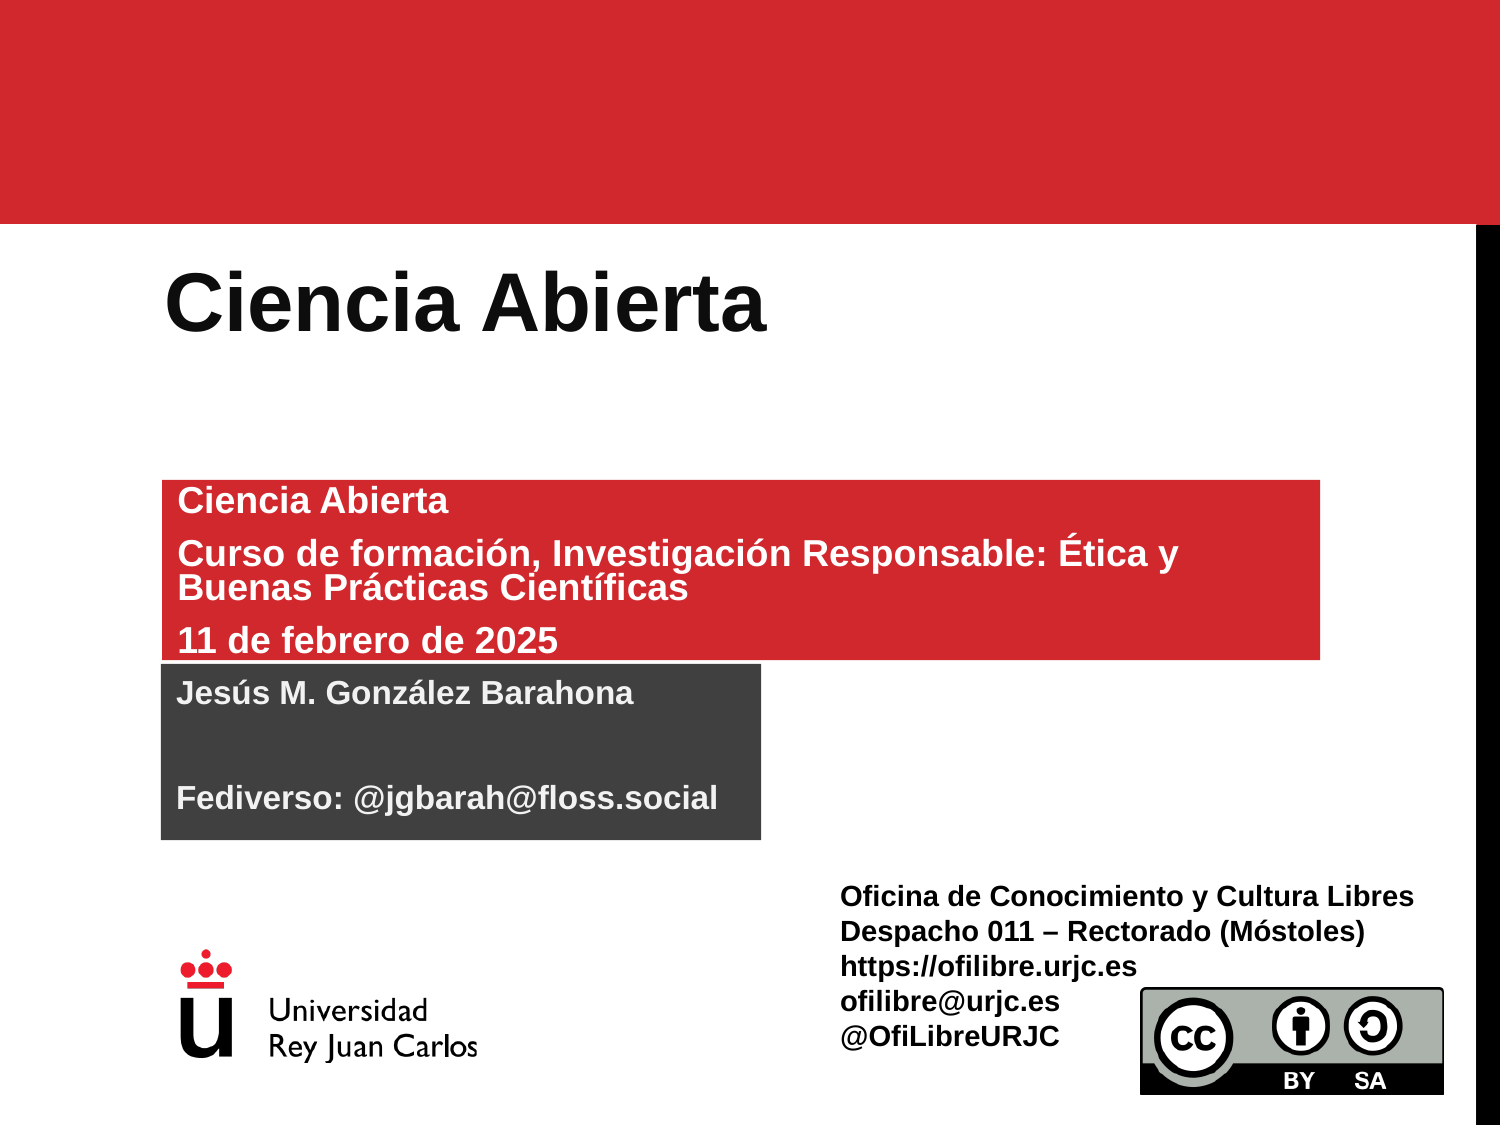

Ciencia Abierta
Ciencia Abierta
Curso de formación, Investigación Responsable: Ética y Buenas Prácticas Científicas
11 de febrero de 2025
Jesús M. González Barahona
Fediverso: @jgbarah@floss.social
Oficina de Conocimiento y Cultura Libres
Despacho 011 – Rectorado (Móstoles)
https://ofilibre.urjc.es
ofilibre@urjc.es
@OfiLibreURJC